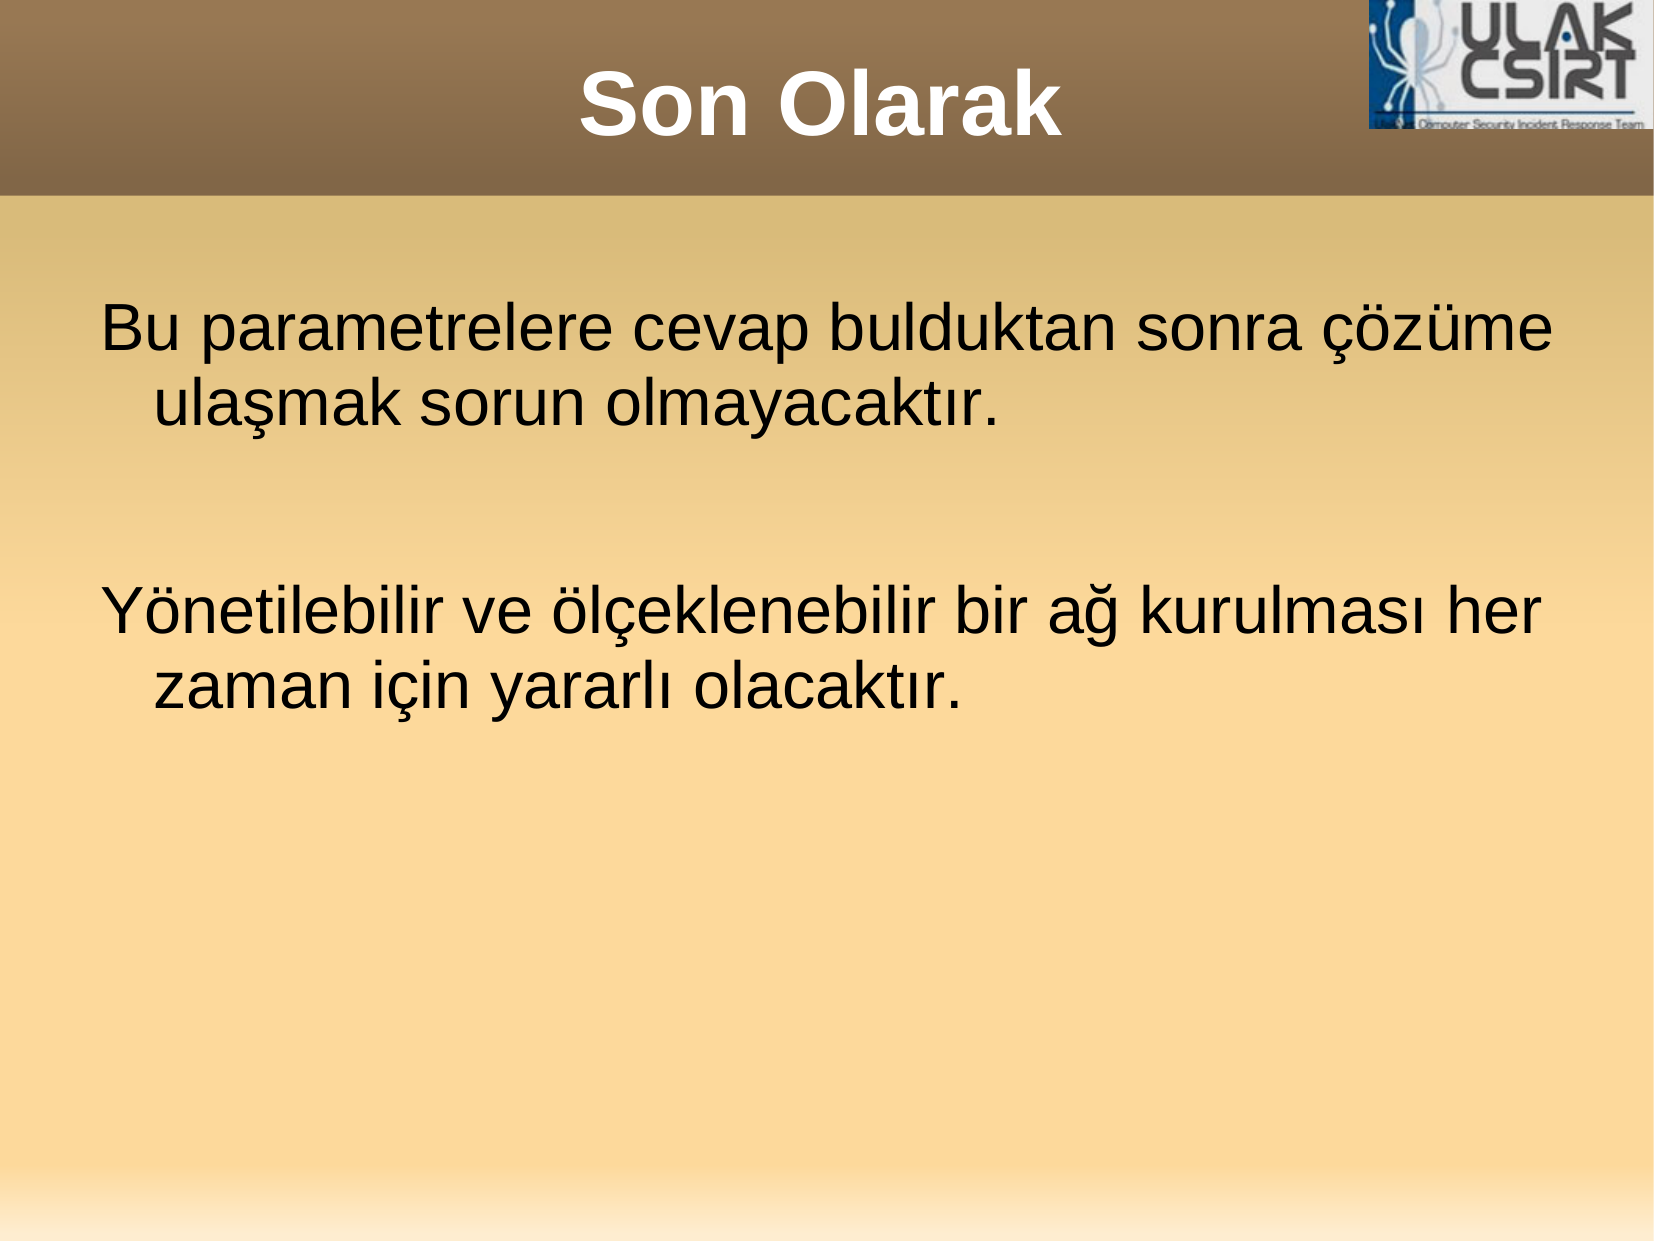

# Son Olarak
Bu parametrelere cevap bulduktan sonra çözüme ulaşmak sorun olmayacaktır.
Yönetilebilir ve ölçeklenebilir bir ağ kurulması her zaman için yararlı olacaktır.